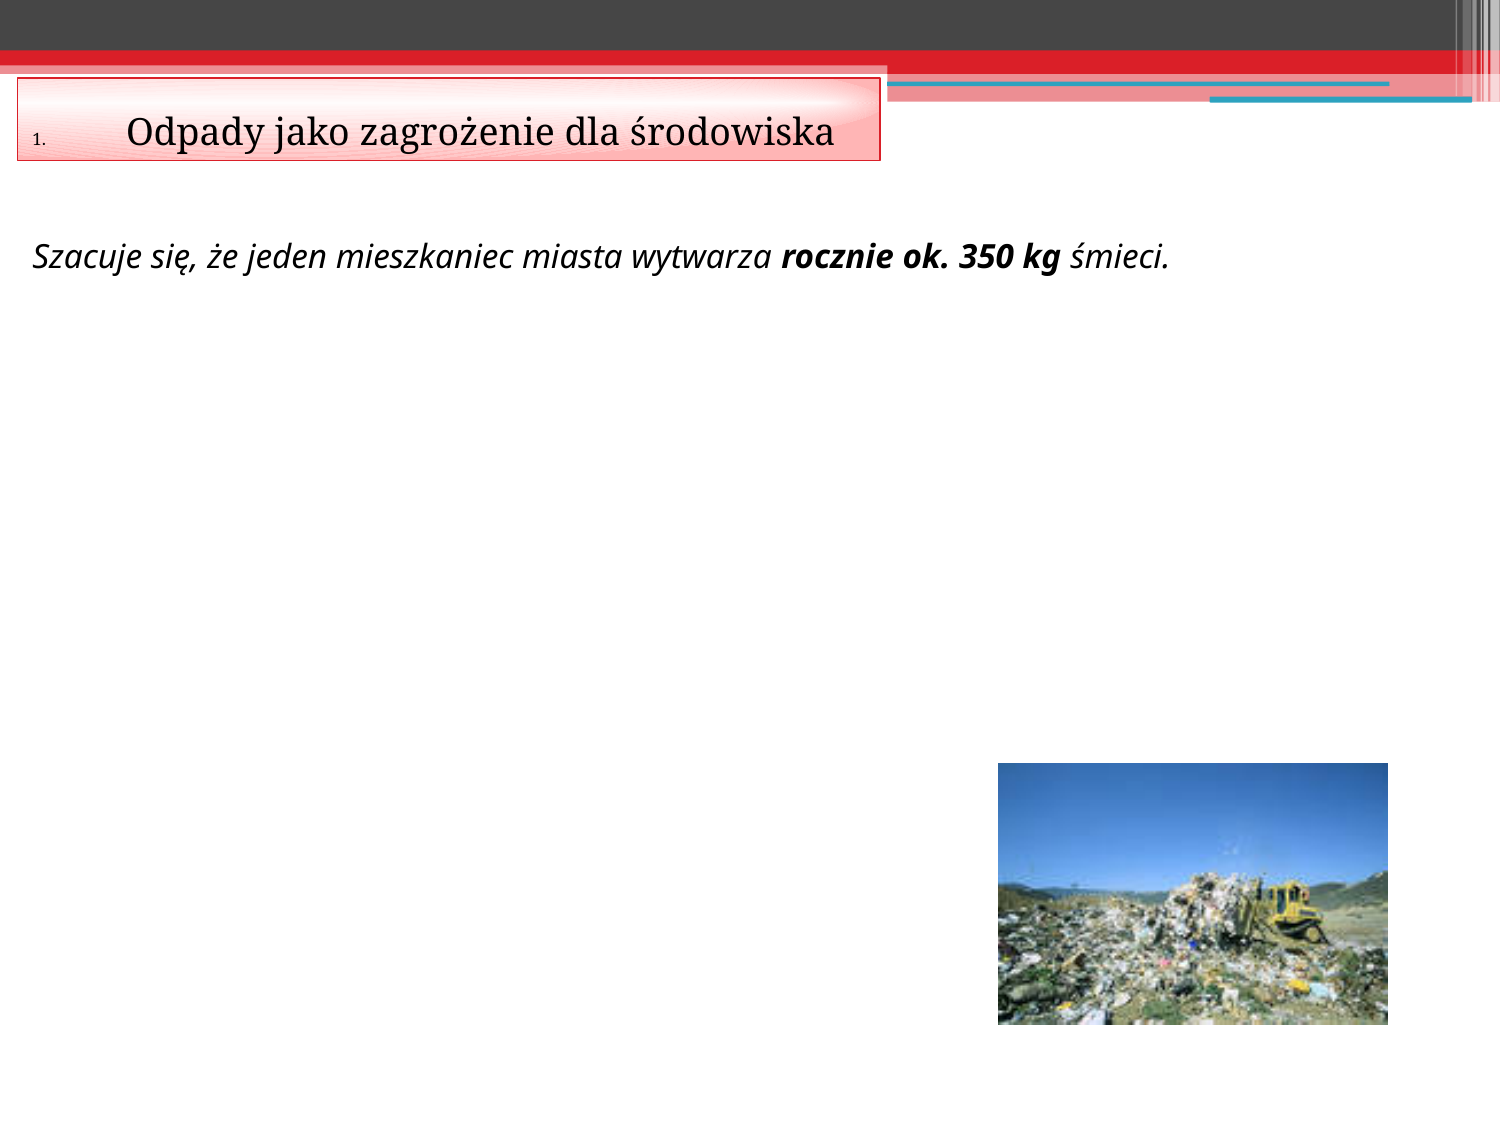

Odpady jako zagrożenie dla środowiska
Szacuje się, że jeden mieszkaniec miasta wytwarza rocznie ok. 350 kg śmieci.
WZROST
ZANIECZYSZCZENIA
SPALANIE
W GOSPODARSTWACH DOMOWYCH
SKŁADOWANIE